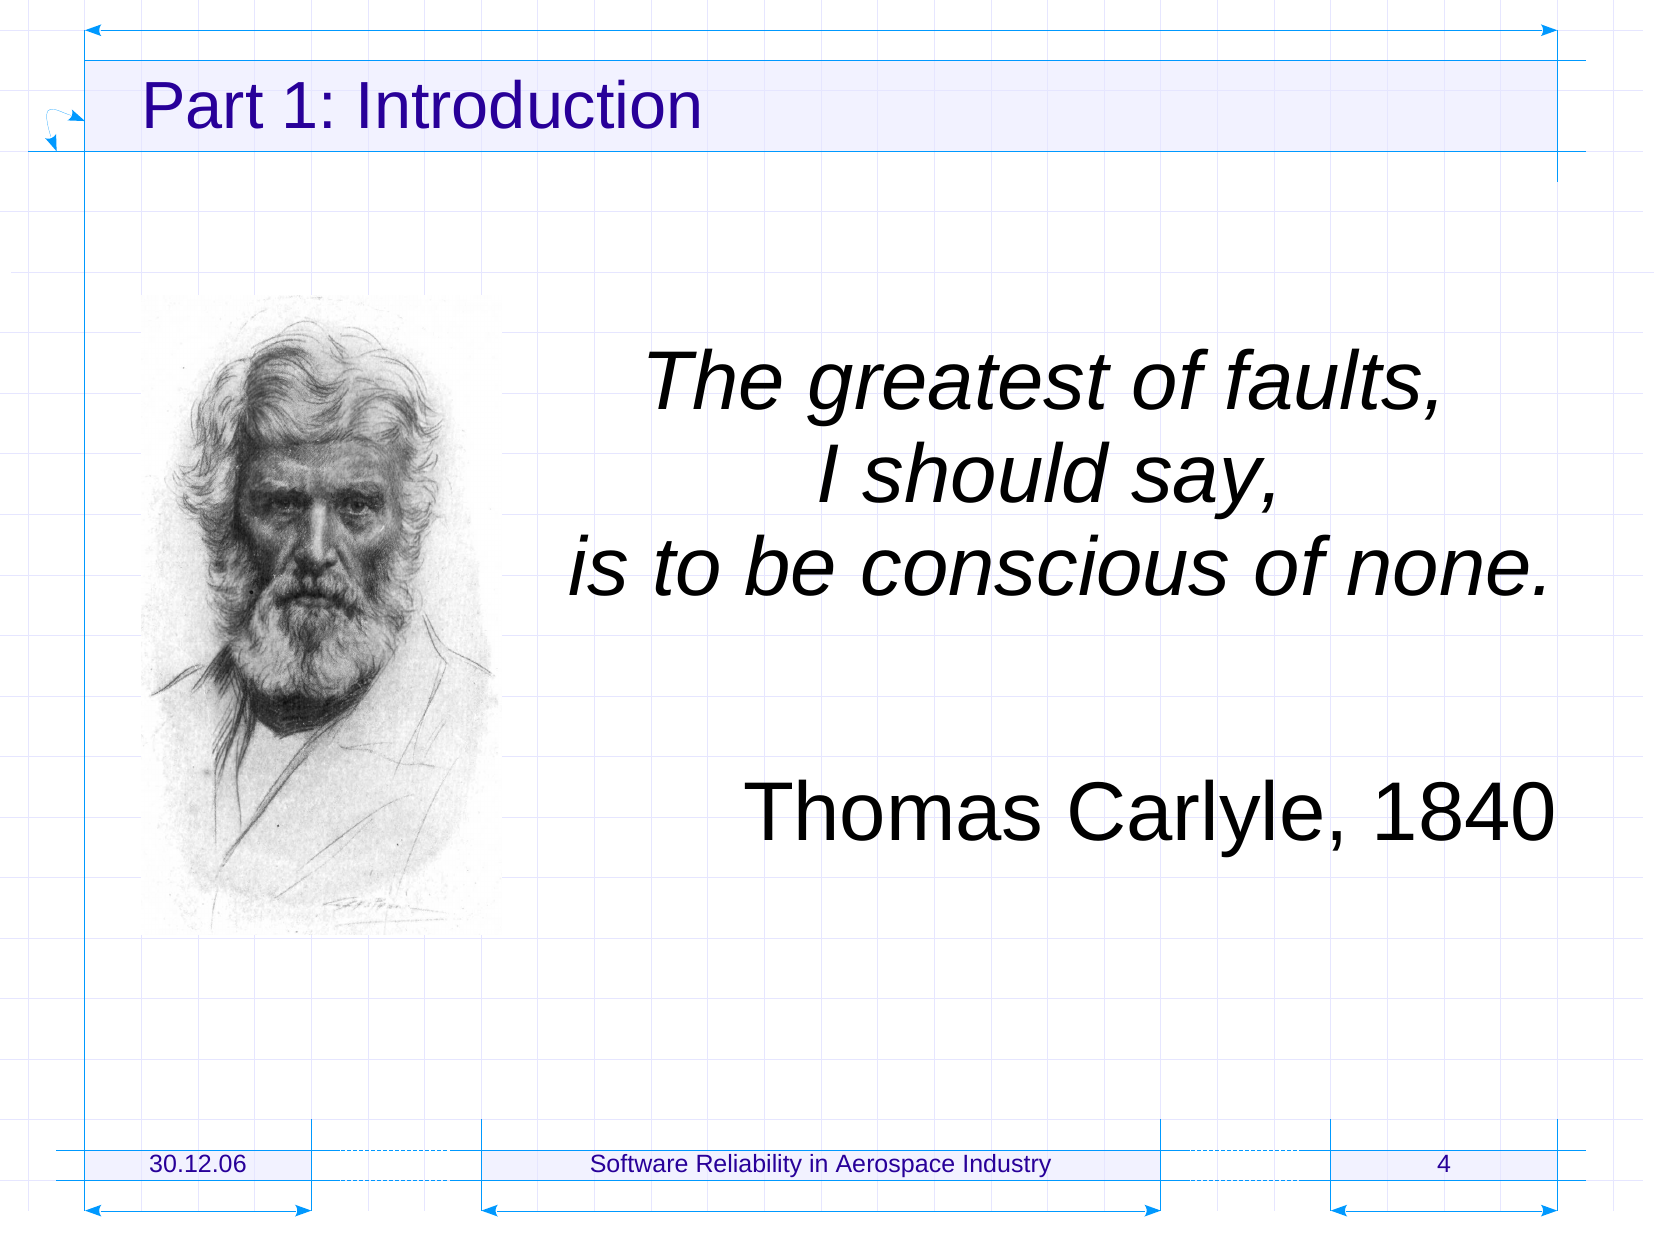

# Part 1: Introduction
The greatest of faults,
I should say,
is to be conscious of none.
Thomas Carlyle, 1840
30.12.06
Software Reliability in Aerospace Industry
4